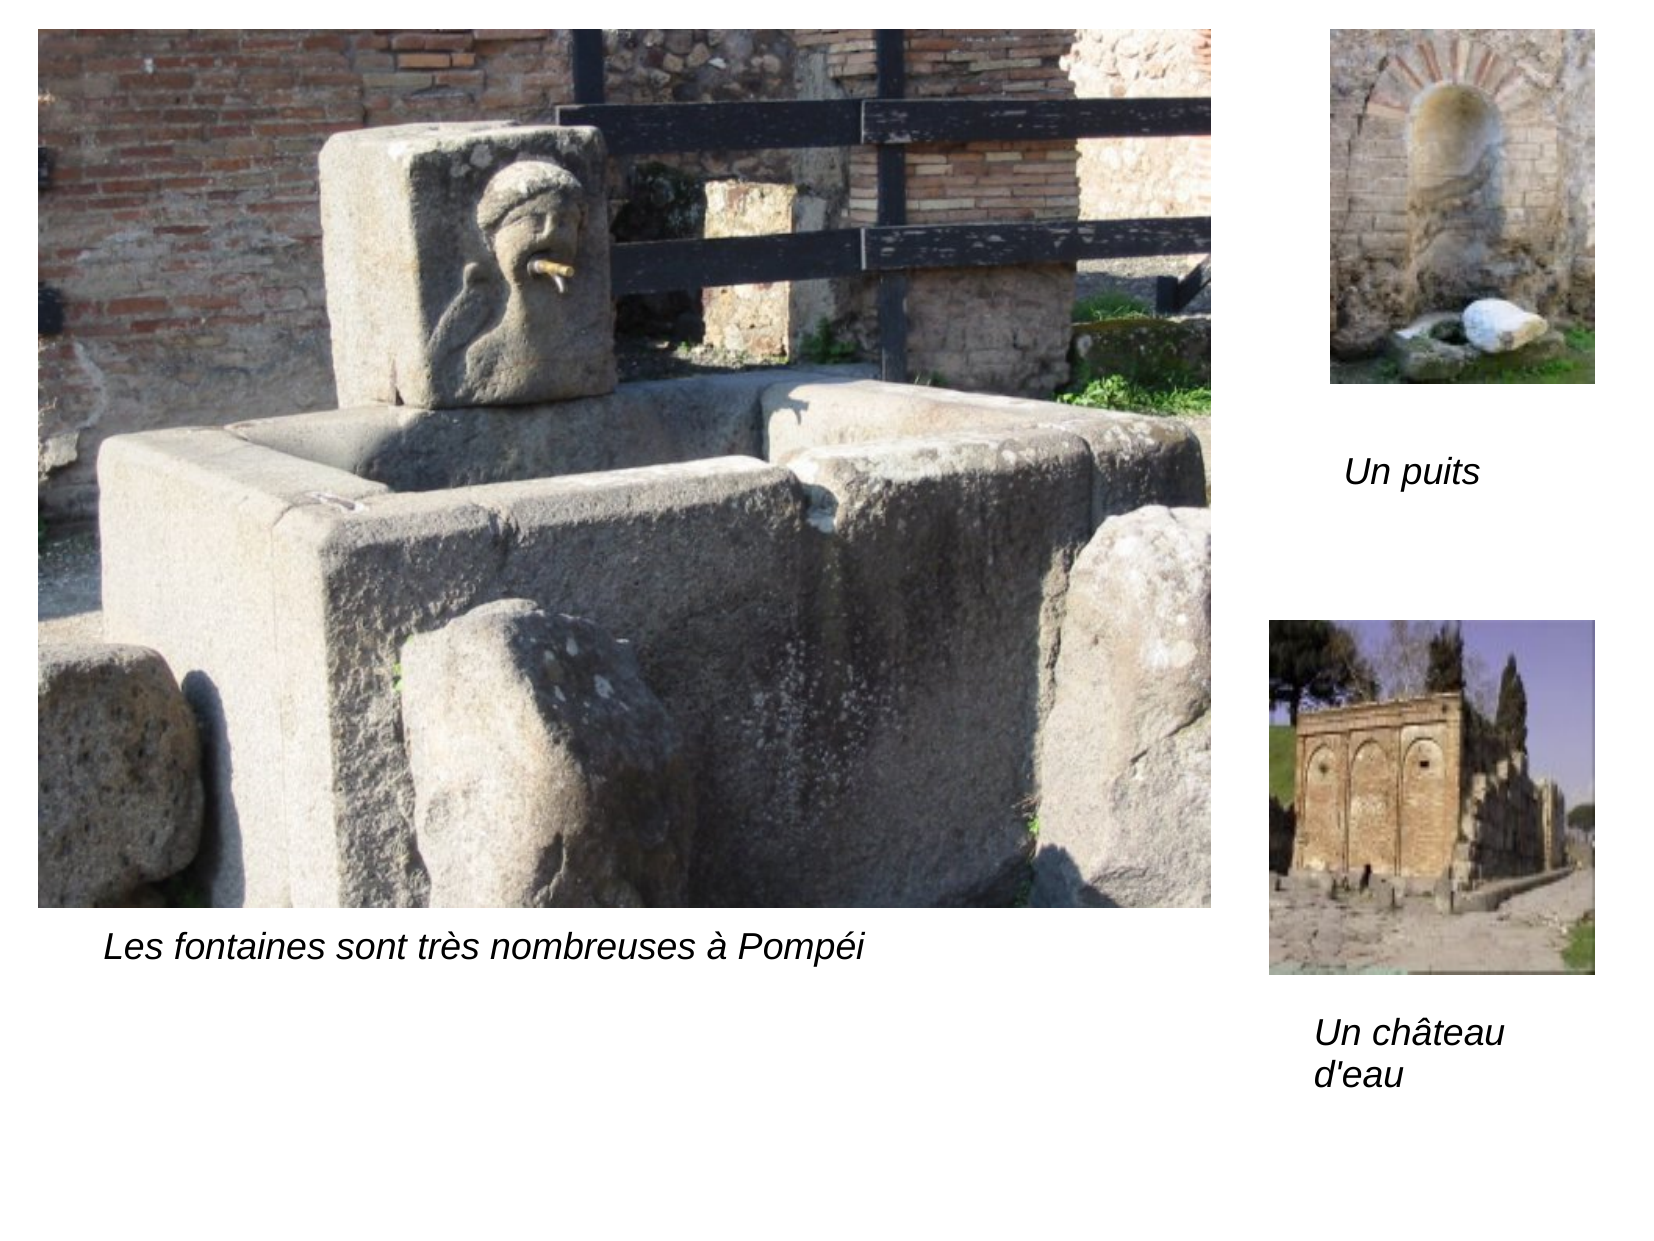

Un puits
Les fontaines sont très nombreuses à Pompéi
Un château d'eau